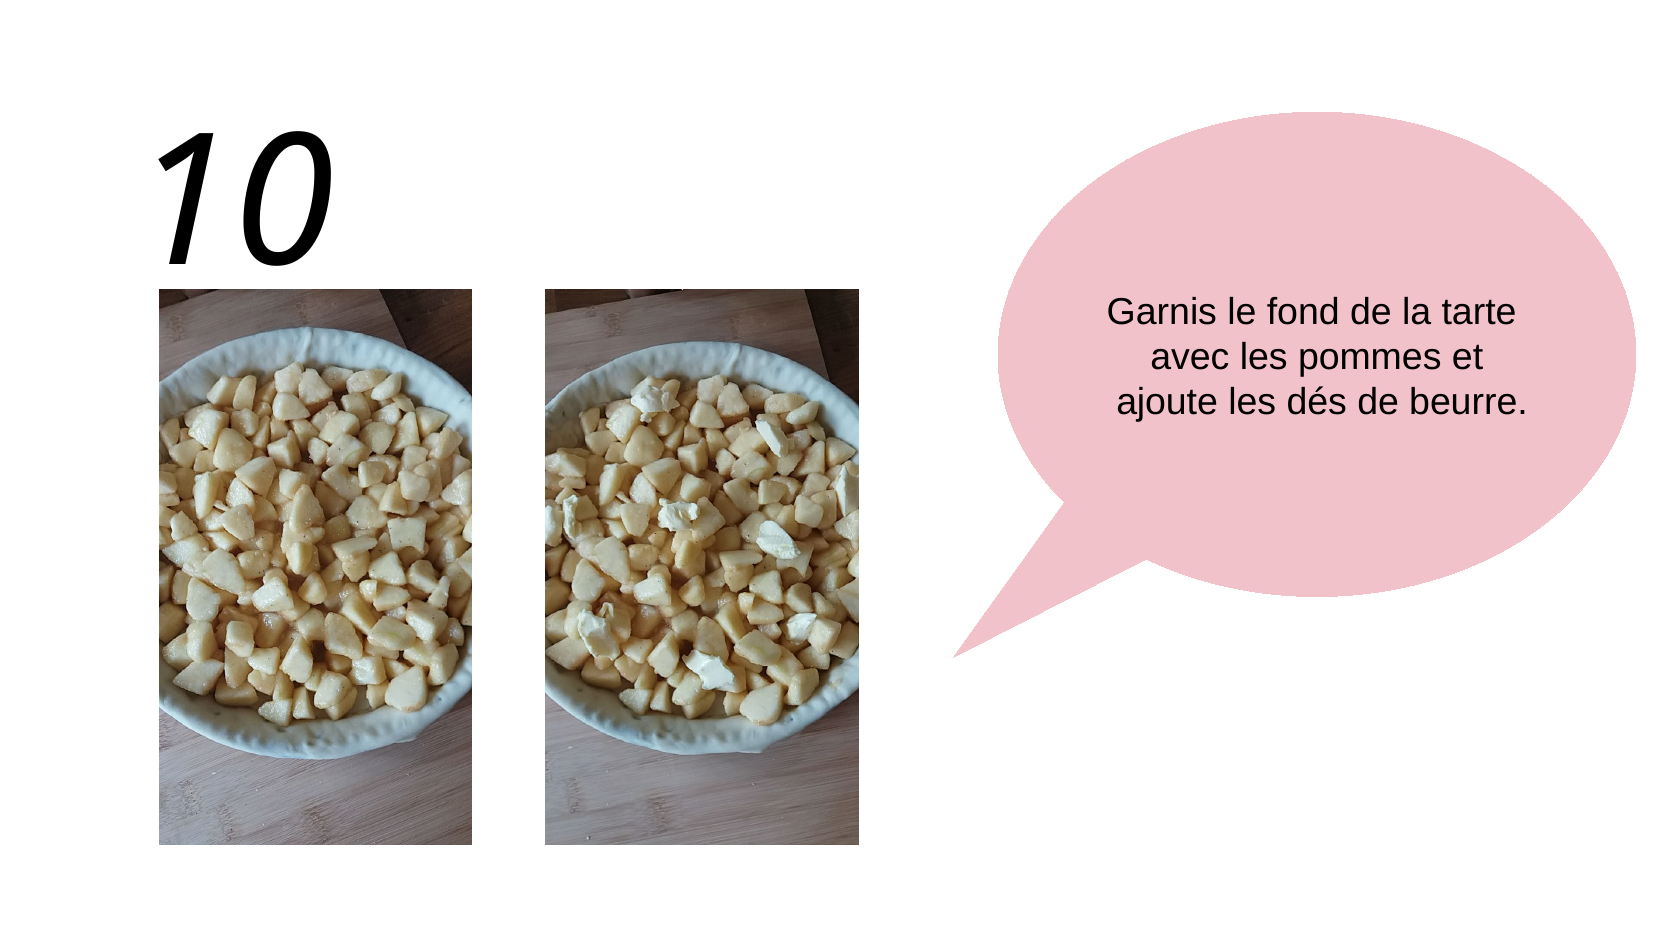

10
Garnis le fond de la tarte
avec les pommes et
 ajoute les dés de beurre.